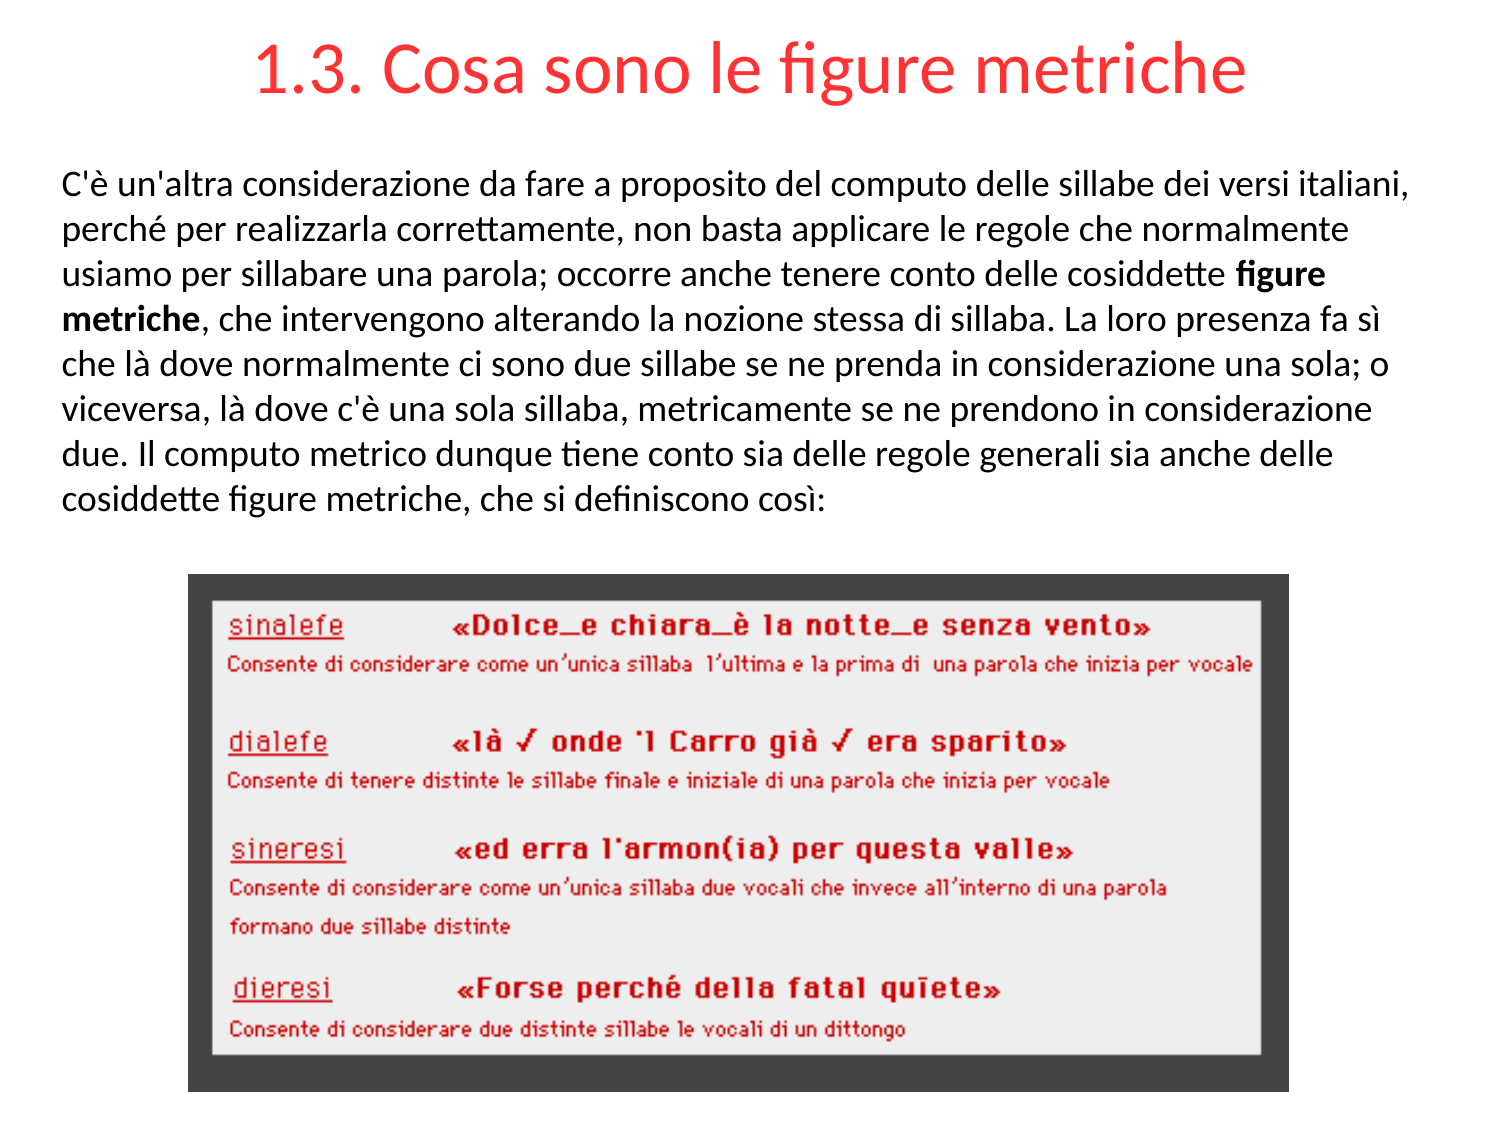

1.3. Cosa sono le figure metriche
C'è un'altra considerazione da fare a proposito del computo delle sillabe dei versi italiani, perché per realizzarla correttamente, non basta applicare le regole che normalmente usiamo per sillabare una parola; occorre anche tenere conto delle cosiddette figure metriche, che intervengono alterando la nozione stessa di sillaba. La loro presenza fa sì che là dove normalmente ci sono due sillabe se ne prenda in considerazione una sola; o viceversa, là dove c'è una sola sillaba, metricamente se ne prendono in considerazione due. Il computo metrico dunque tiene conto sia delle regole generali sia anche delle cosiddette figure metriche, che si definiscono così: